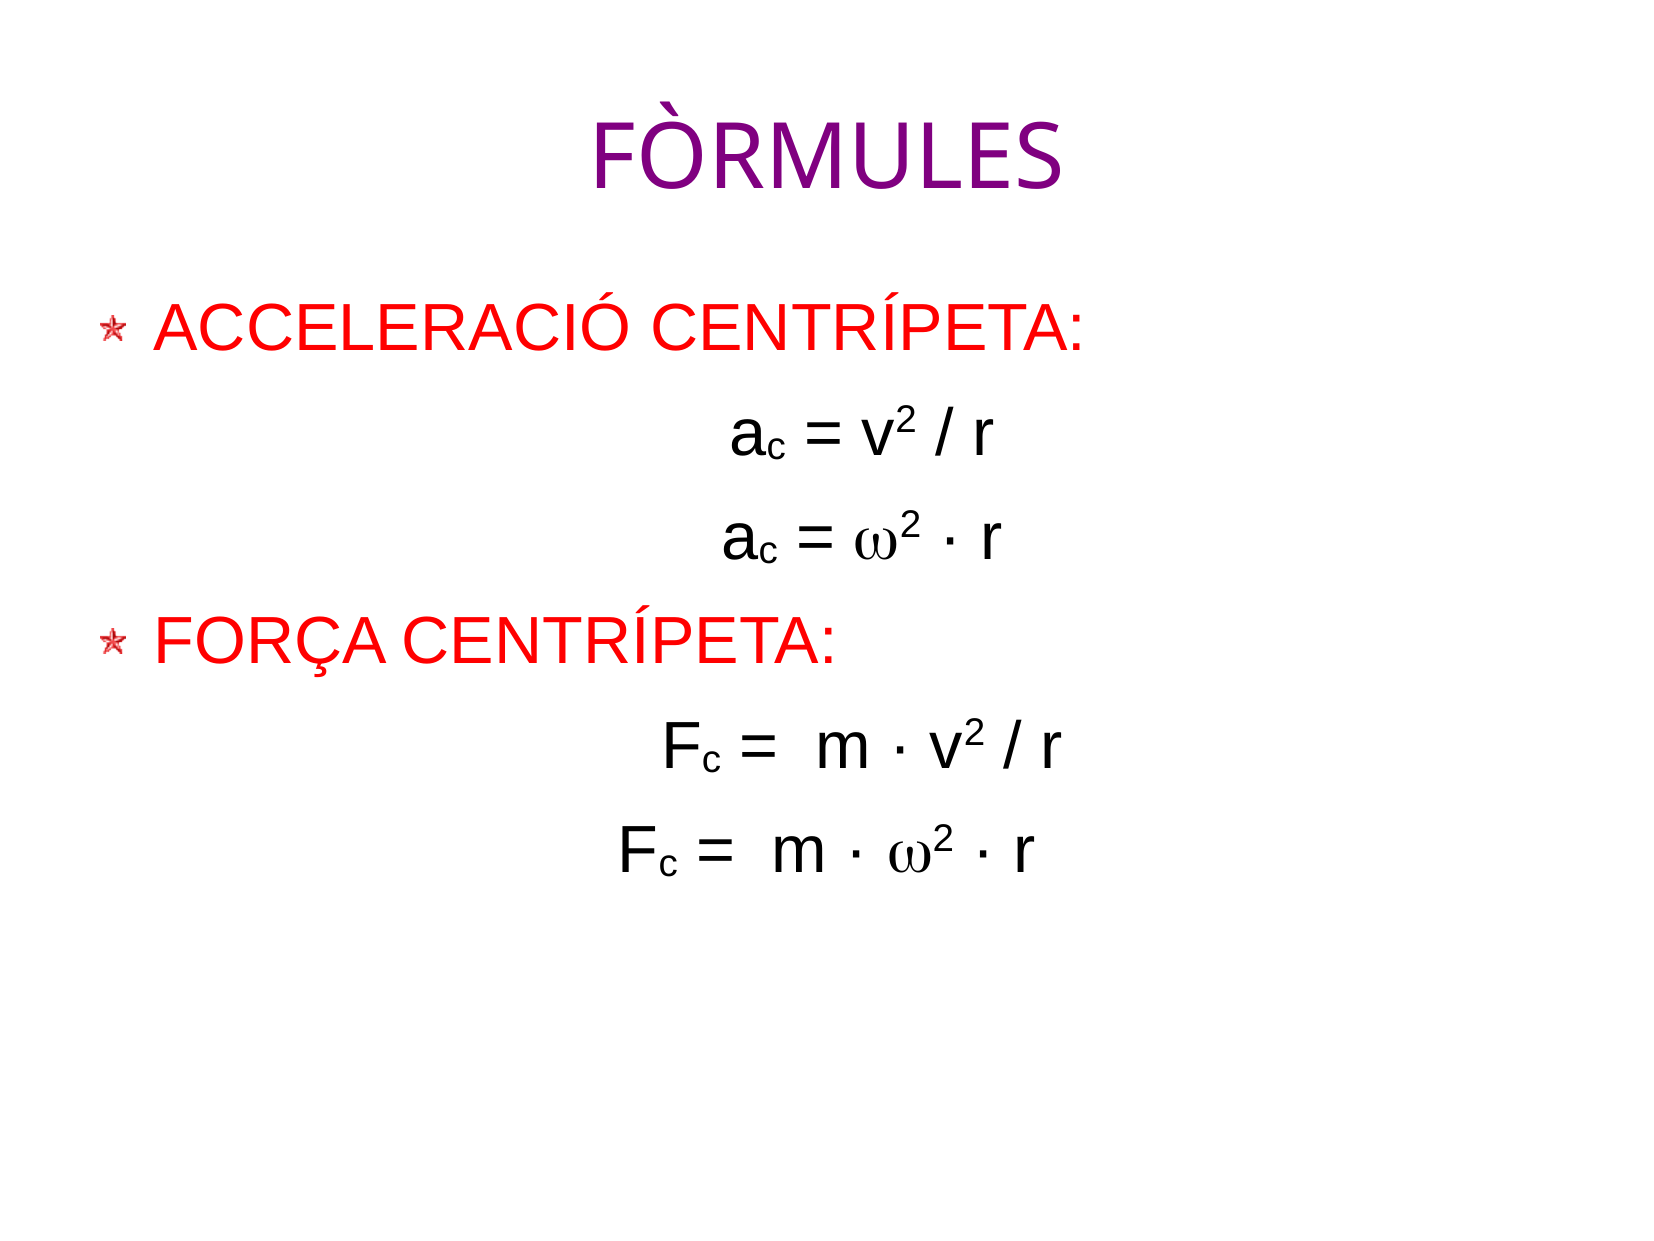

# FÒRMULES
ACCELERACIÓ CENTRÍPETA:
ac = v2 / r
ac = w2 · r
FORÇA CENTRÍPETA:
Fc = m · v2 / r
Fc = m · w2 · r